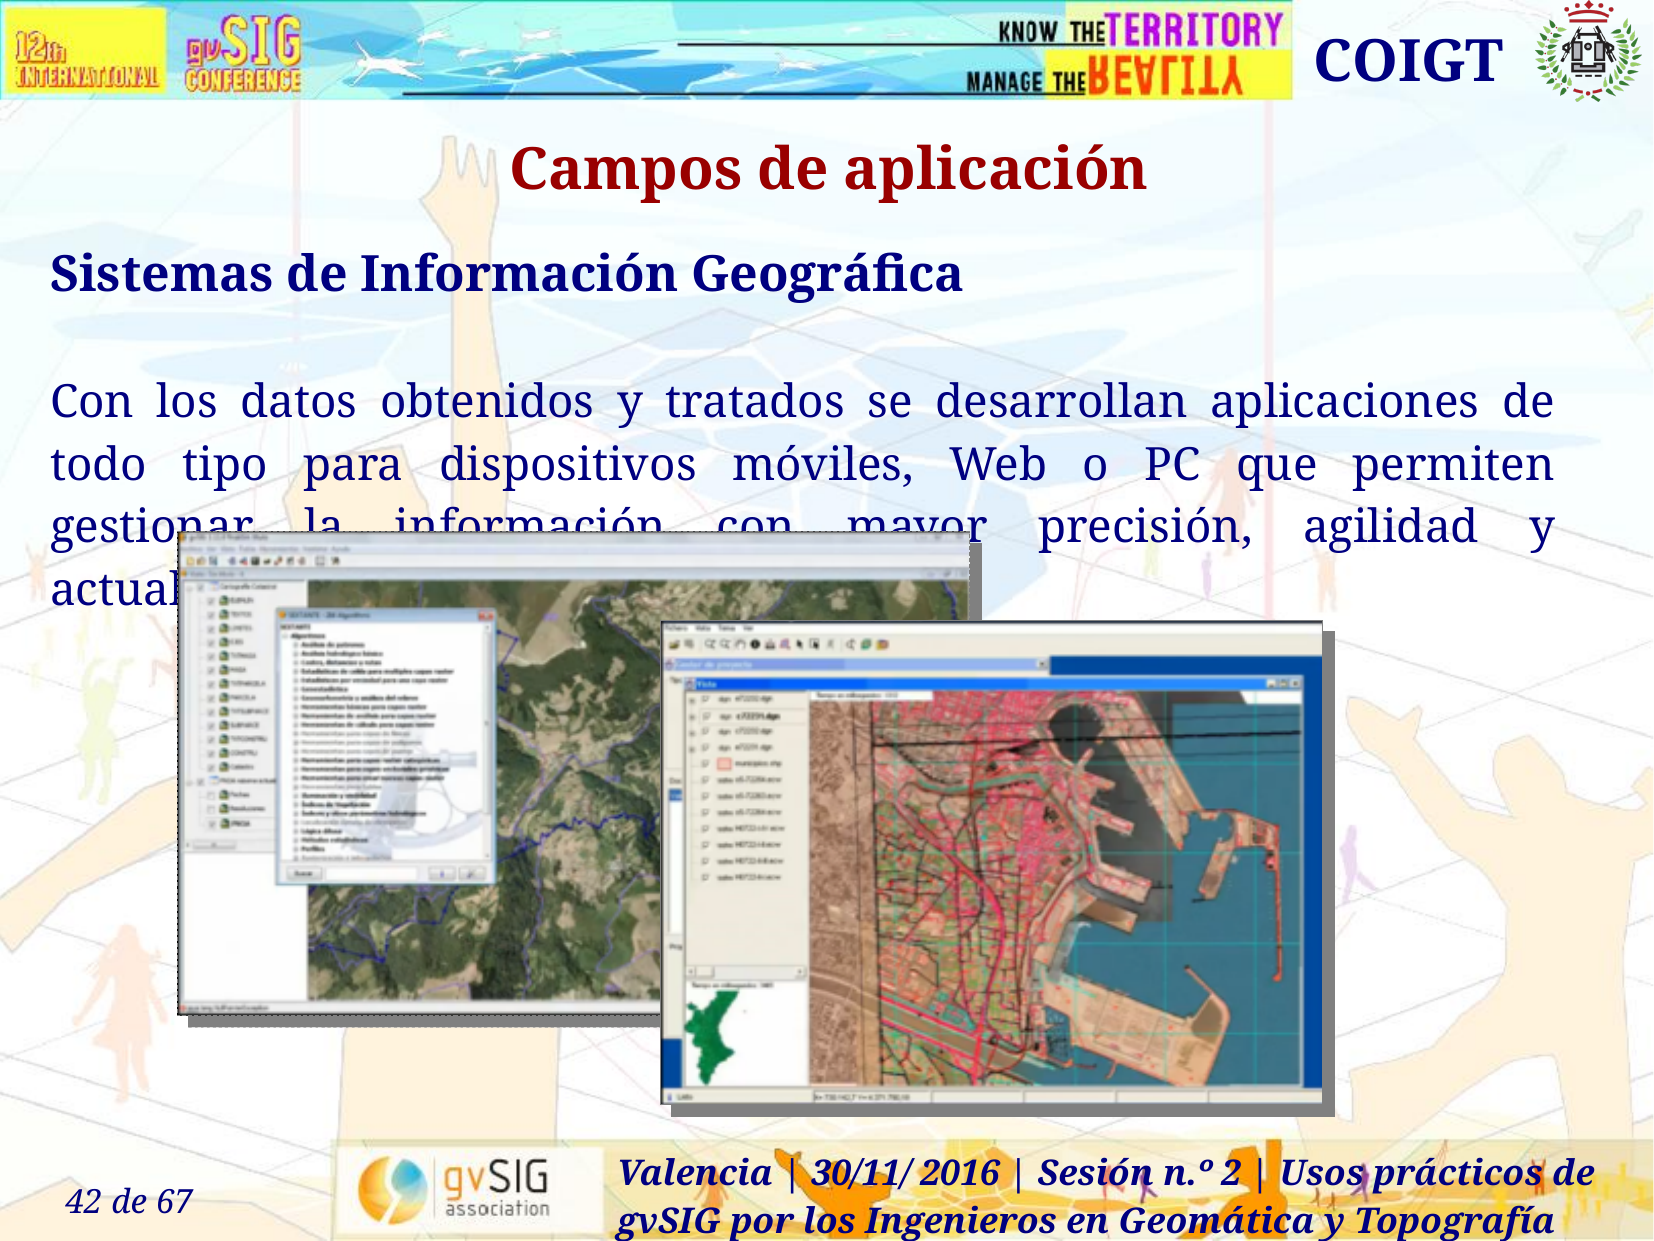

COIGT
Valencia | 30/11/ 2016 | Sesión n.º 2 | Usos prácticos de gvSIG por los Ingenieros en Geomática y Topografía
 de 67
Campos de aplicación
Sistemas de Información Geográfica
Con los datos obtenidos y tratados se desarrollan aplicaciones de todo tipo para dispositivos móviles, Web o PC que permiten gestionar la información con mayor precisión, agilidad y actualización.